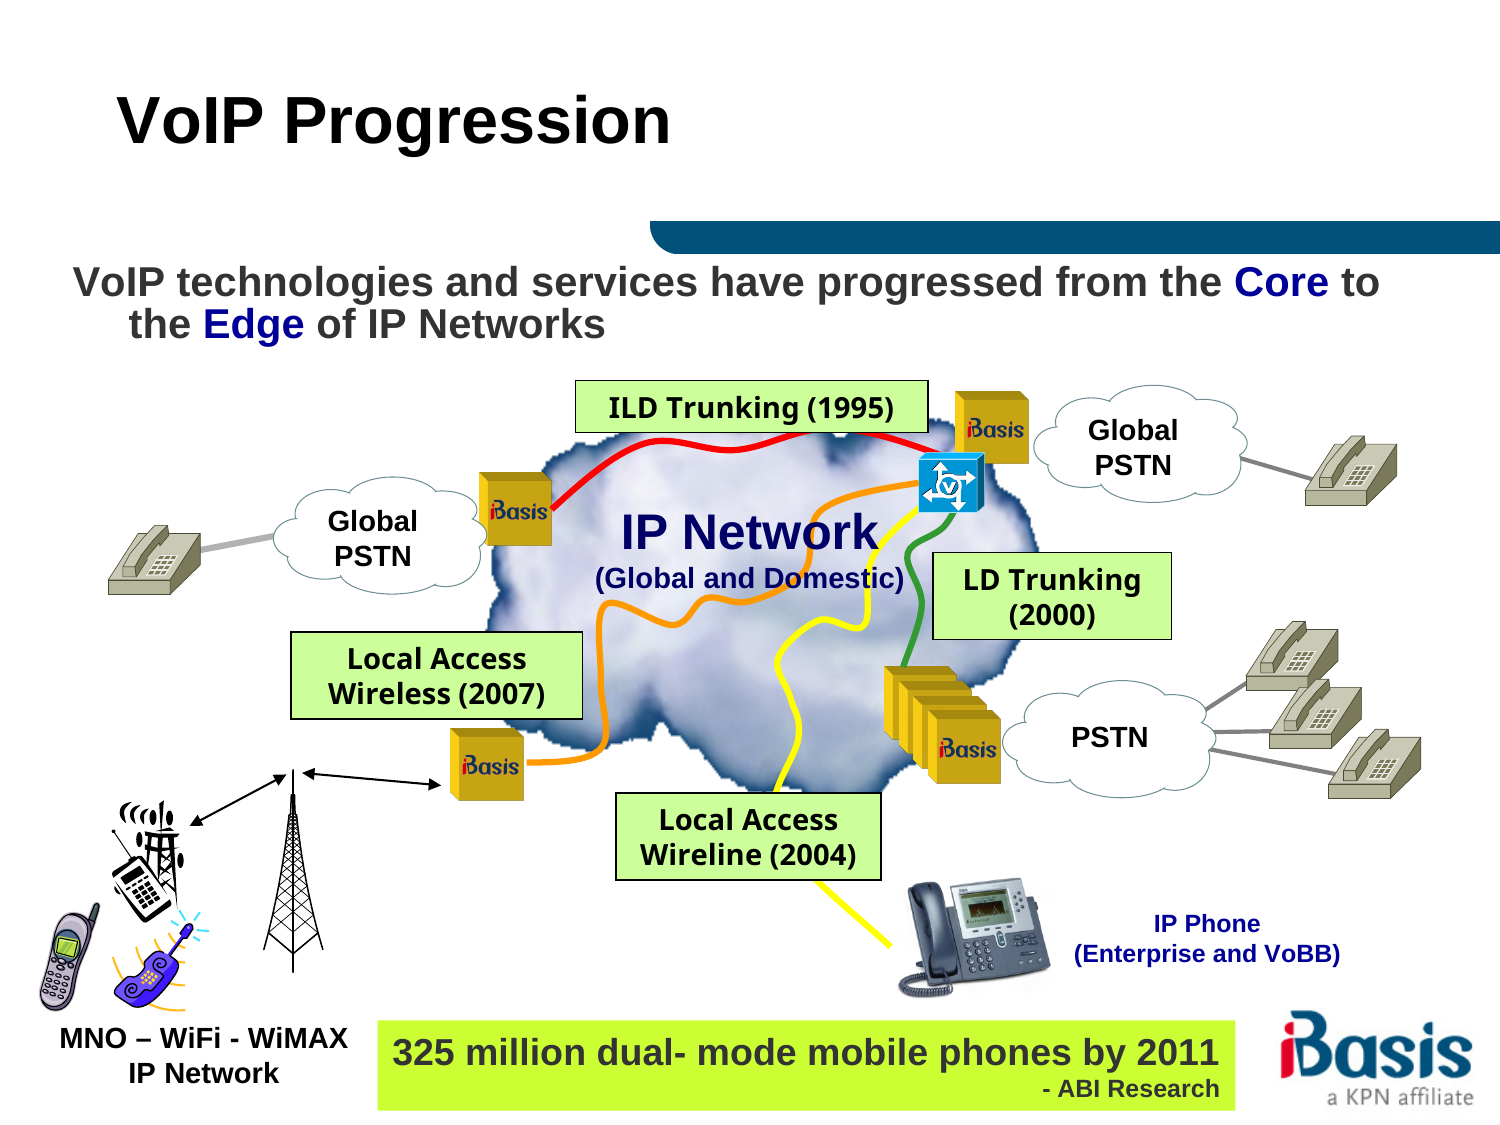

# VoIP Progression
VoIP technologies and services have progressed from the Core to the Edge of IP Networks
ILD Trunking (1995)
Global PSTN
IP Network
(Global and Domestic)
Global PSTN
LD Trunking (2000)
Local Access Wireless (2007)
PSTN
Local Access Wireline (2004)
IP Phone
(Enterprise and VoBB)
MNO – WiFi - WiMAX
IP Network
325 million dual- mode mobile phones by 2011
- ABI Research